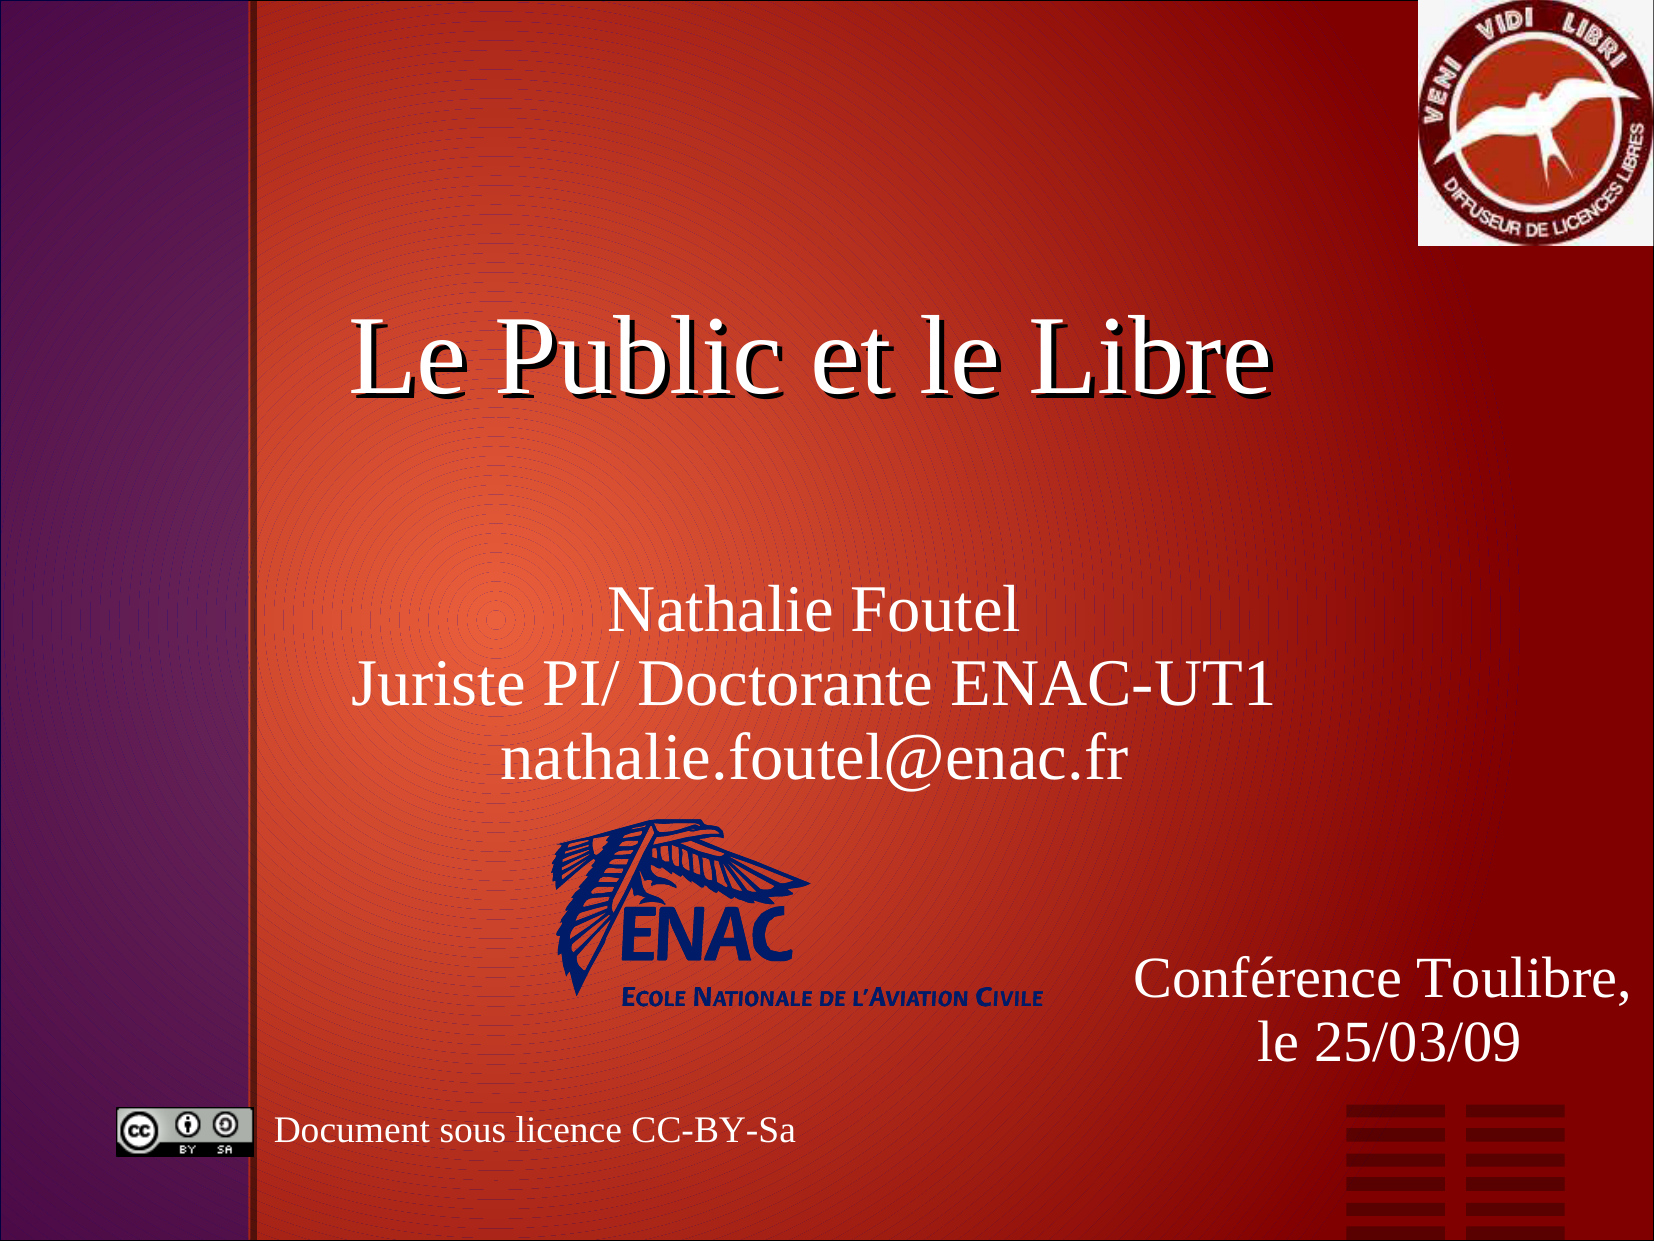

# Le Public et le Libre
Nathalie Foutel
Juriste PI/ Doctorante ENAC-UT1
nathalie.foutel@enac.fr
Conférence Toulibre,
le 25/03/09
Document sous licence CC-BY-Sa